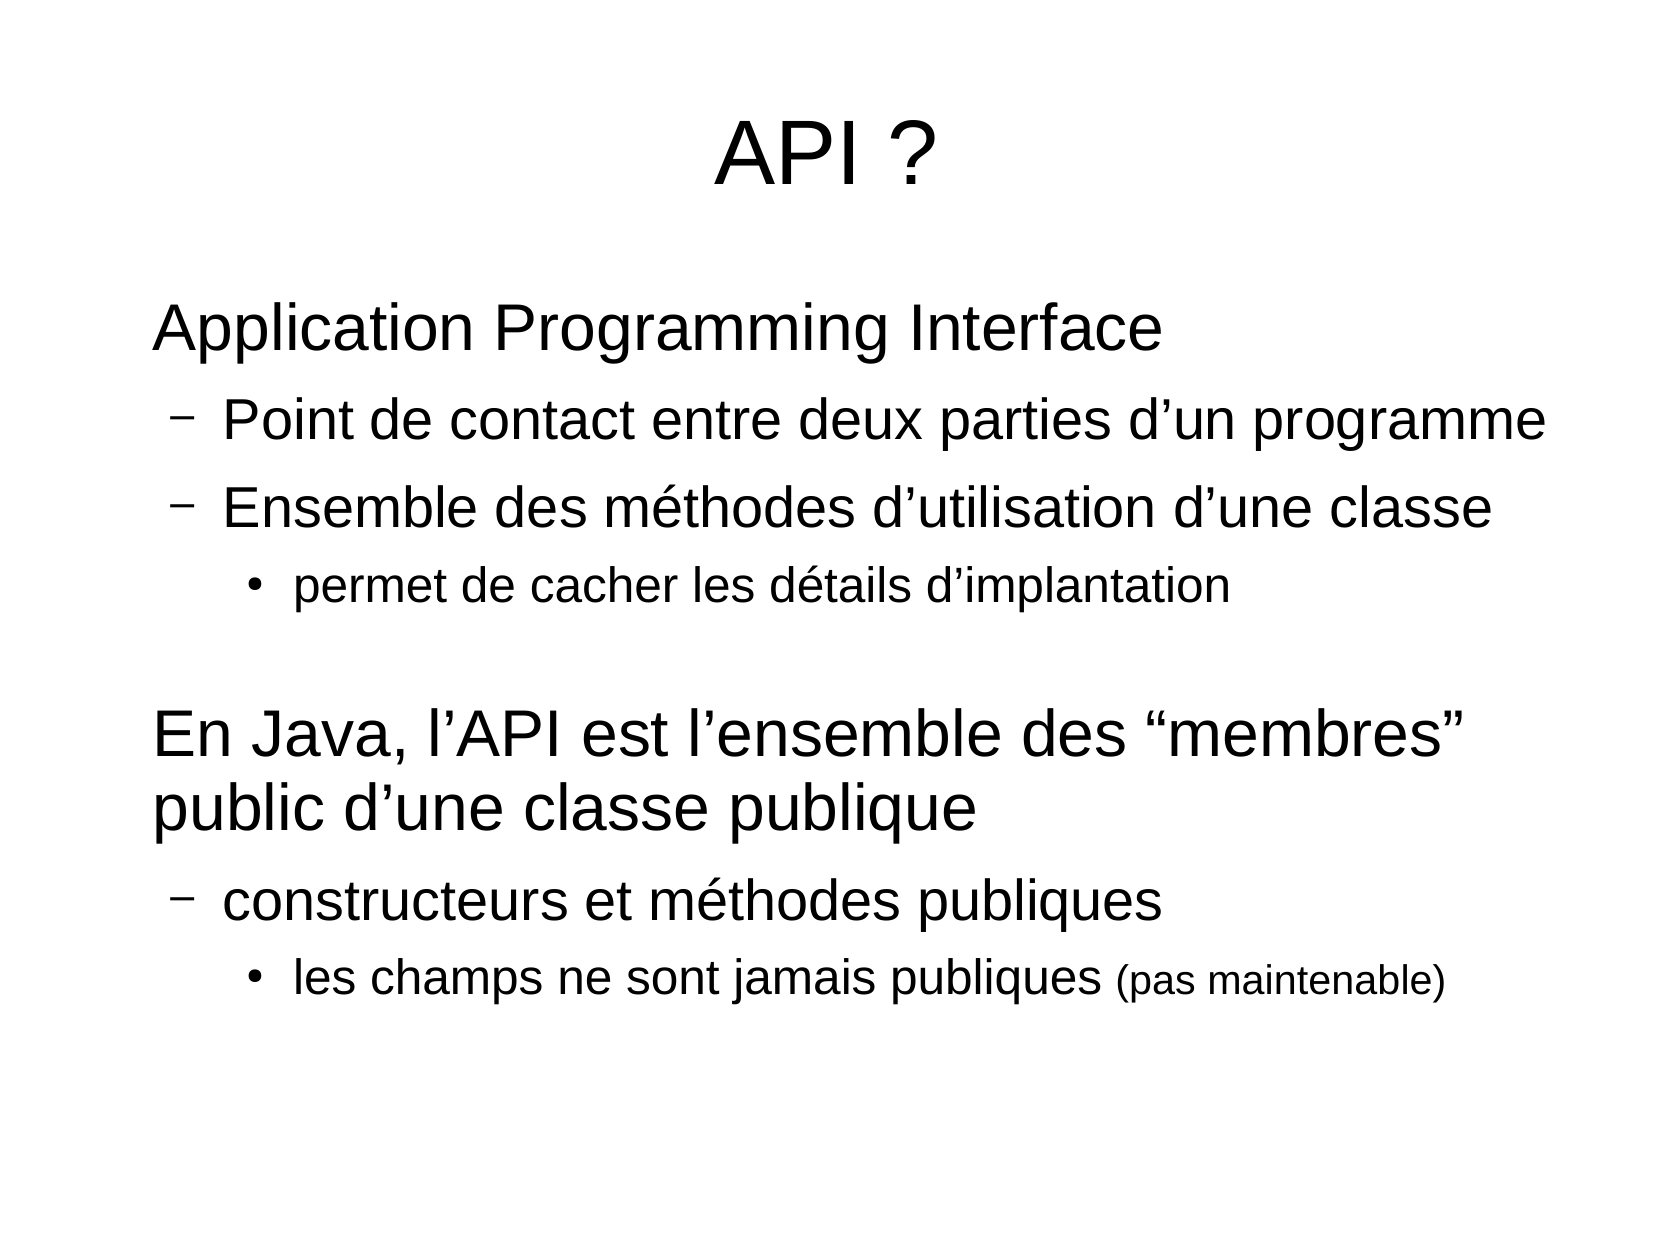

# API ?
Application Programming Interface
Point de contact entre deux parties d’un programme
Ensemble des méthodes d’utilisation d’une classe
permet de cacher les détails d’implantation
En Java, l’API est l’ensemble des “membres” public d’une classe publique
constructeurs et méthodes publiques
les champs ne sont jamais publiques (pas maintenable)